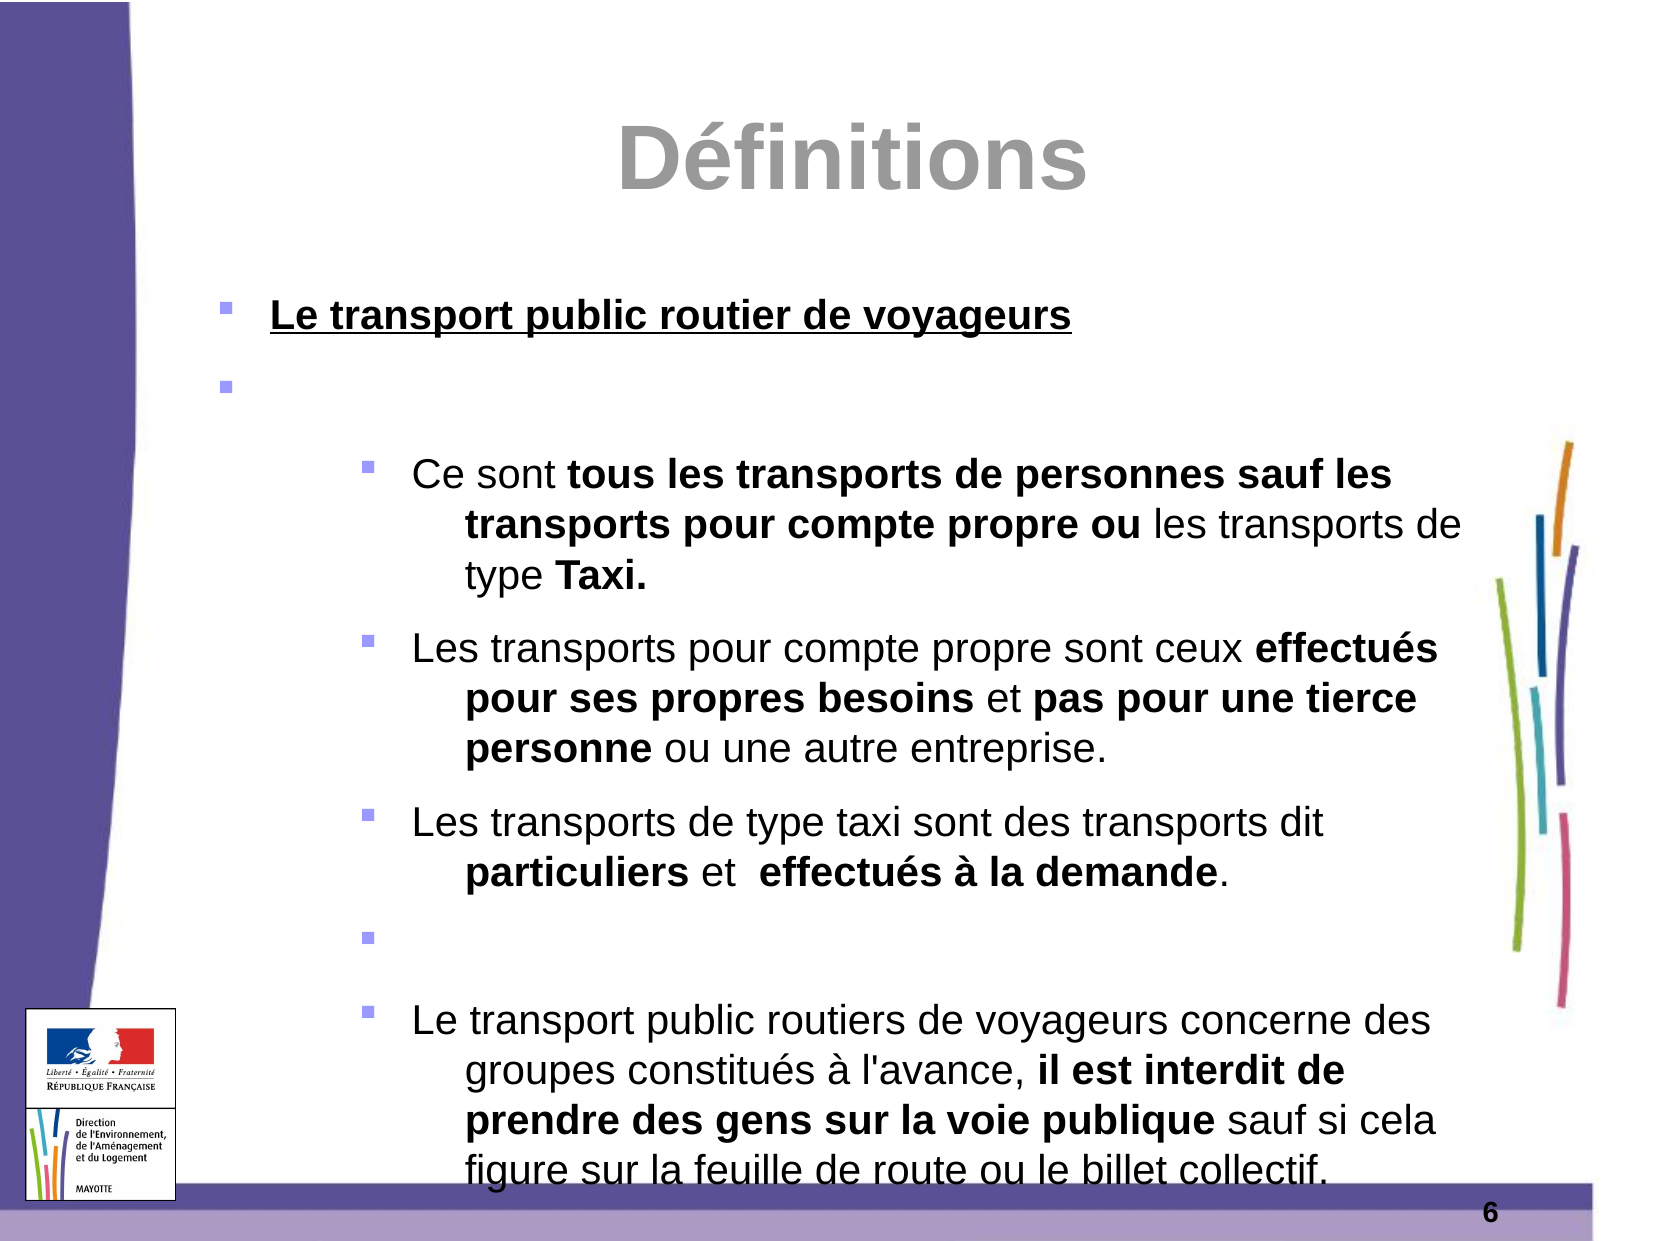

# Définitions
Le transport public routier de voyageurs
Ce sont tous les transports de personnes sauf les transports pour compte propre ou les transports de type Taxi.
Les transports pour compte propre sont ceux effectués pour ses propres besoins et pas pour une tierce personne ou une autre entreprise.
Les transports de type taxi sont des transports dit particuliers et effectués à la demande.
Le transport public routiers de voyageurs concerne des groupes constitués à l'avance, il est interdit de prendre des gens sur la voie publique sauf si cela figure sur la feuille de route ou le billet collectif.